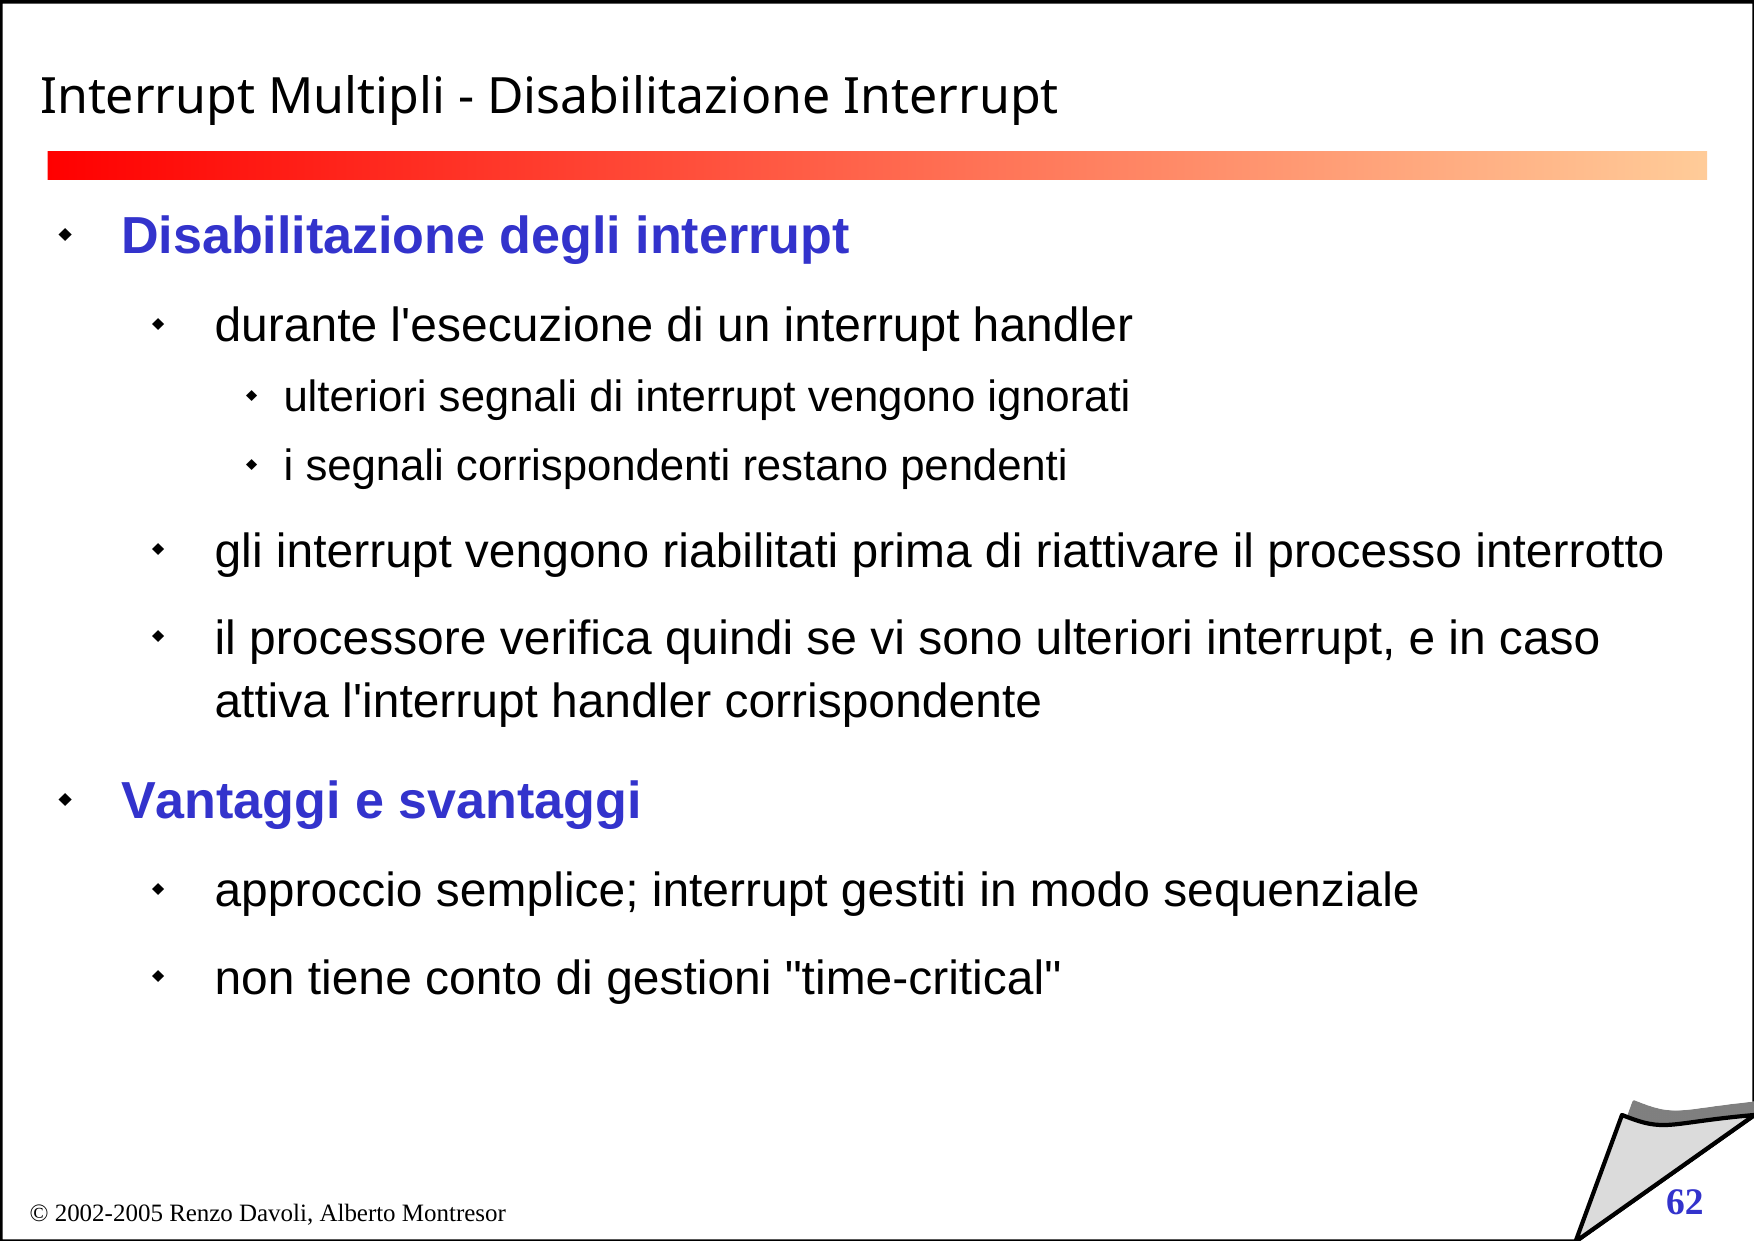

# Interrupt Multipli - Disabilitazione Interrupt
Disabilitazione degli interrupt
durante l'esecuzione di un interrupt handler
ulteriori segnali di interrupt vengono ignorati
i segnali corrispondenti restano pendenti
gli interrupt vengono riabilitati prima di riattivare il processo interrotto
il processore verifica quindi se vi sono ulteriori interrupt, e in caso attiva l'interrupt handler corrispondente
Vantaggi e svantaggi
approccio semplice; interrupt gestiti in modo sequenziale
non tiene conto di gestioni "time-critical"